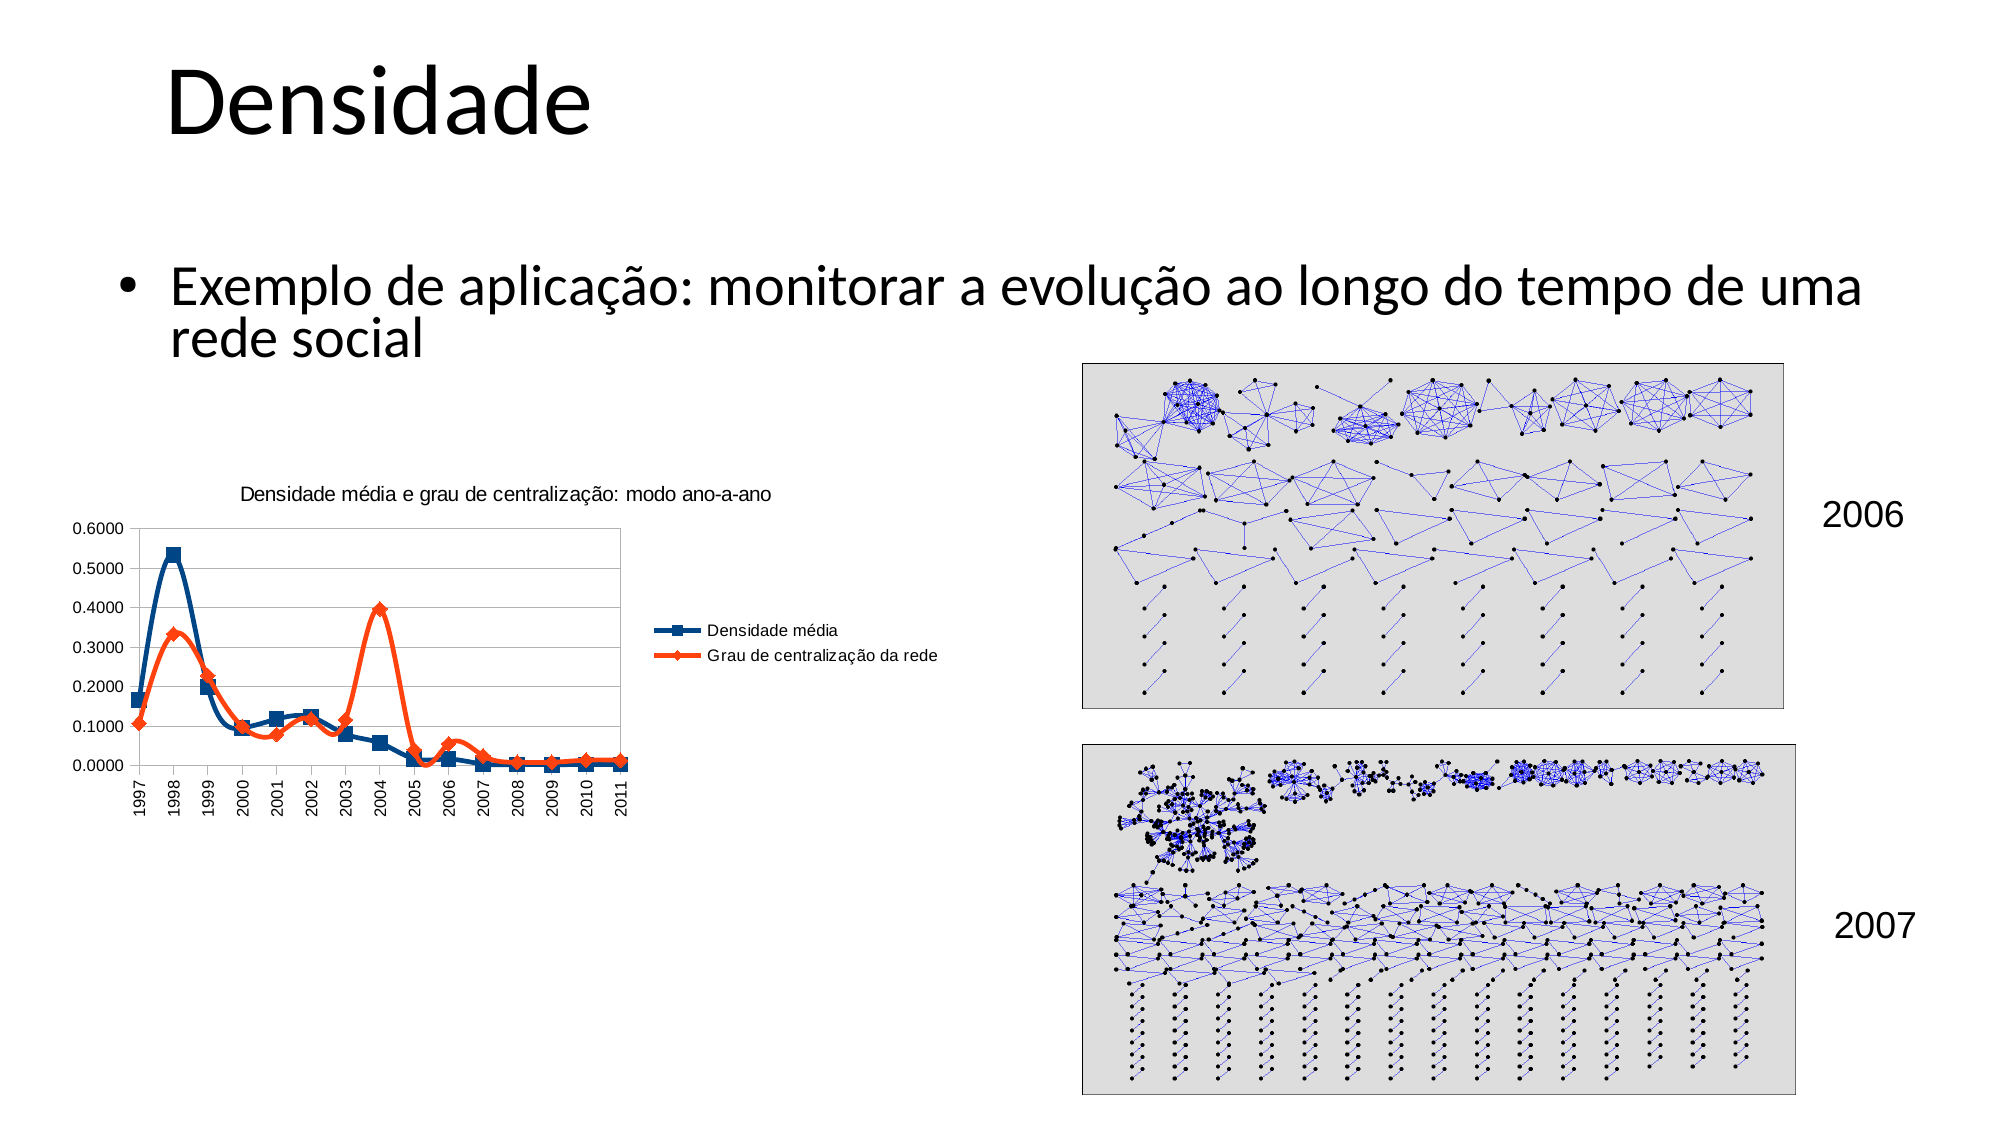

# Densidade
Exemplo de aplicação: monitorar a evolução ao longo do tempo de uma rede social
### Chart: Densidade média e grau de centralização: modo ano-a-ano
| Category | Densidade média | Grau de centralização da rede |
|---|---|---|
| 1997 | 0.16666667 | 0.10714286 |
| 1998 | 0.53333333 | 0.33333333 |
| 1999 | 0.1984127 | 0.22792023 |
| 2000 | 0.09530583 | 0.0990991 |
| 2001 | 0.11764706 | 0.07916667 |
| 2002 | 0.12280702 | 0.11764706 |
| 2003 | 0.07965861 | 0.11561562 |
| 2004 | 0.05726975 | 0.3969183 |
| 2005 | 0.01758066 | 0.0402229 |
| 2006 | 0.01635639 | 0.05518201 |
| 2007 | 0.00420029 | 0.02513019 |
| 2008 | 0.00262102 | 0.00843596 |
| 2009 | 0.00243158 | 0.0083395 |
| 2010 | 0.00285172 | 0.01386839 |
| 2011 | 0.00271087 | 0.01360221 |2006
2007